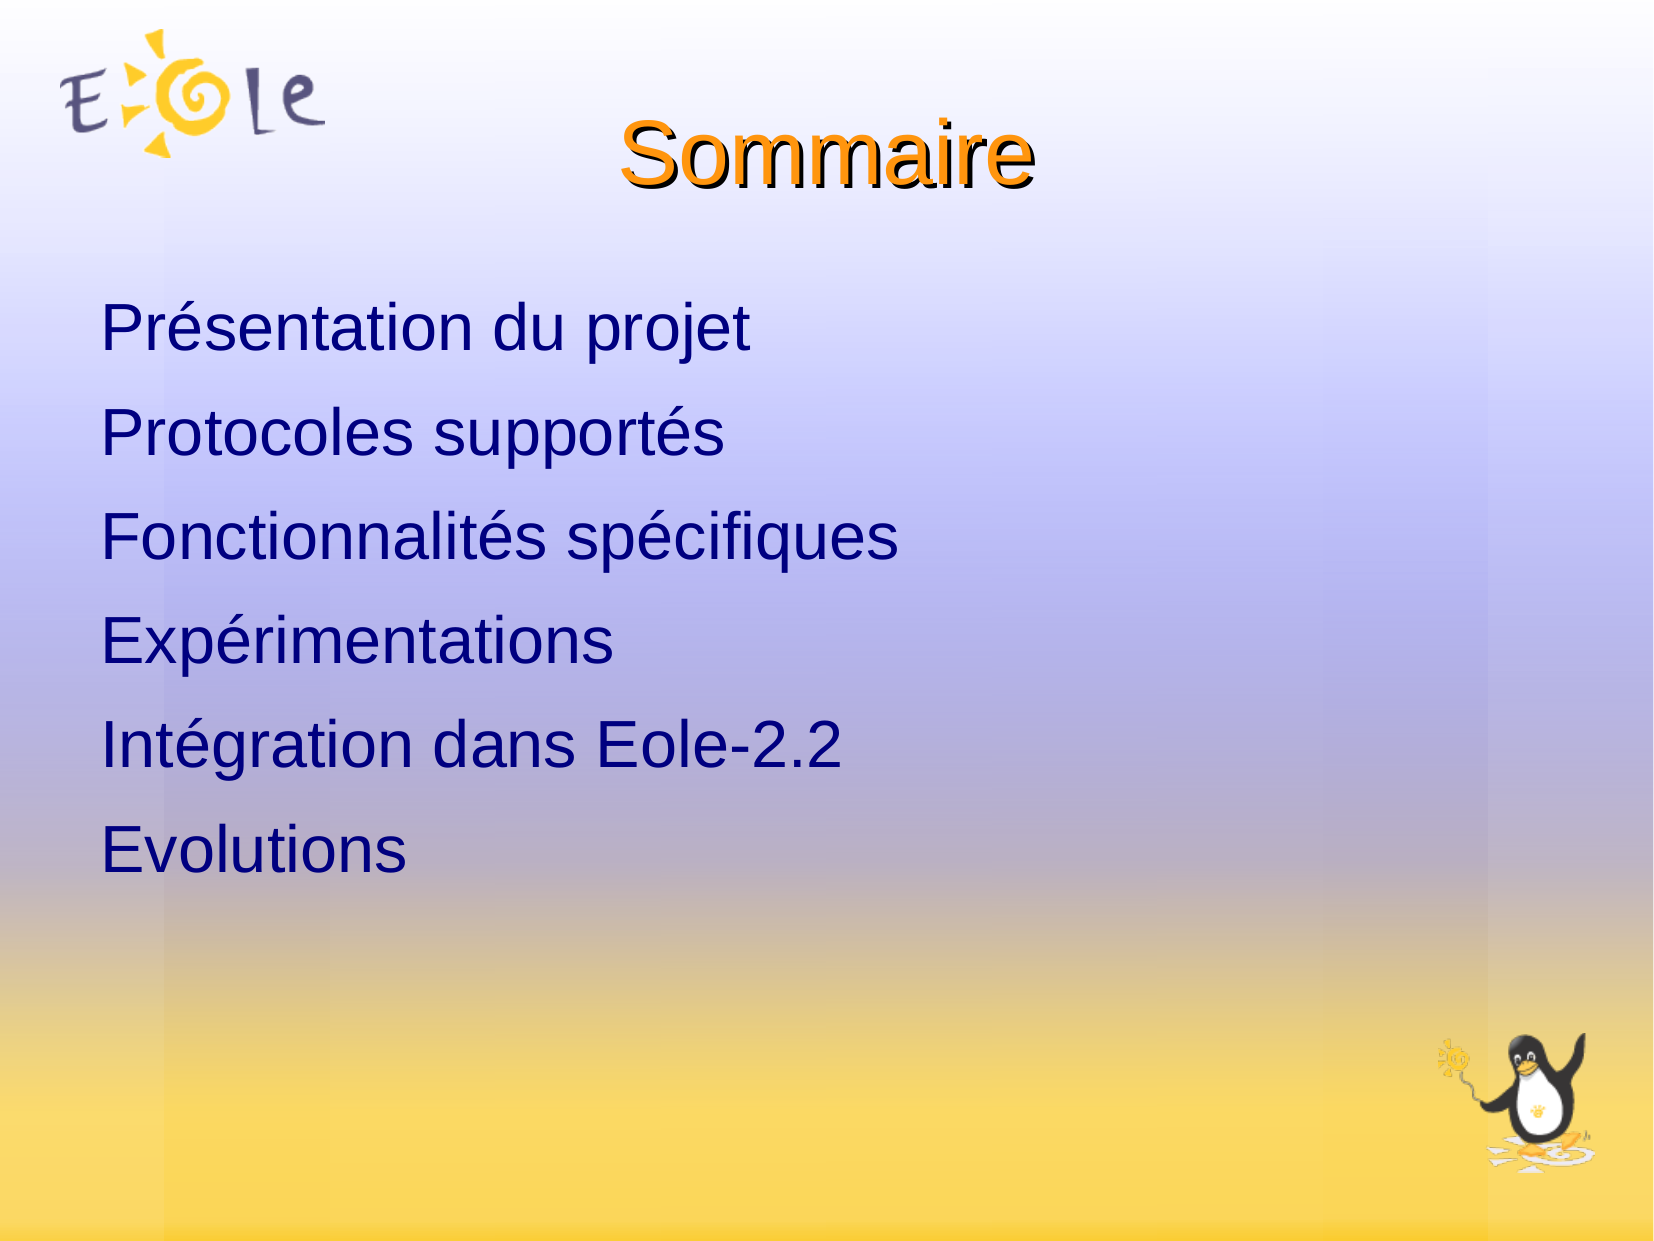

# Sommaire
Présentation du projet
Protocoles supportés
Fonctionnalités spécifiques
Expérimentations
Intégration dans Eole-2.2
Evolutions